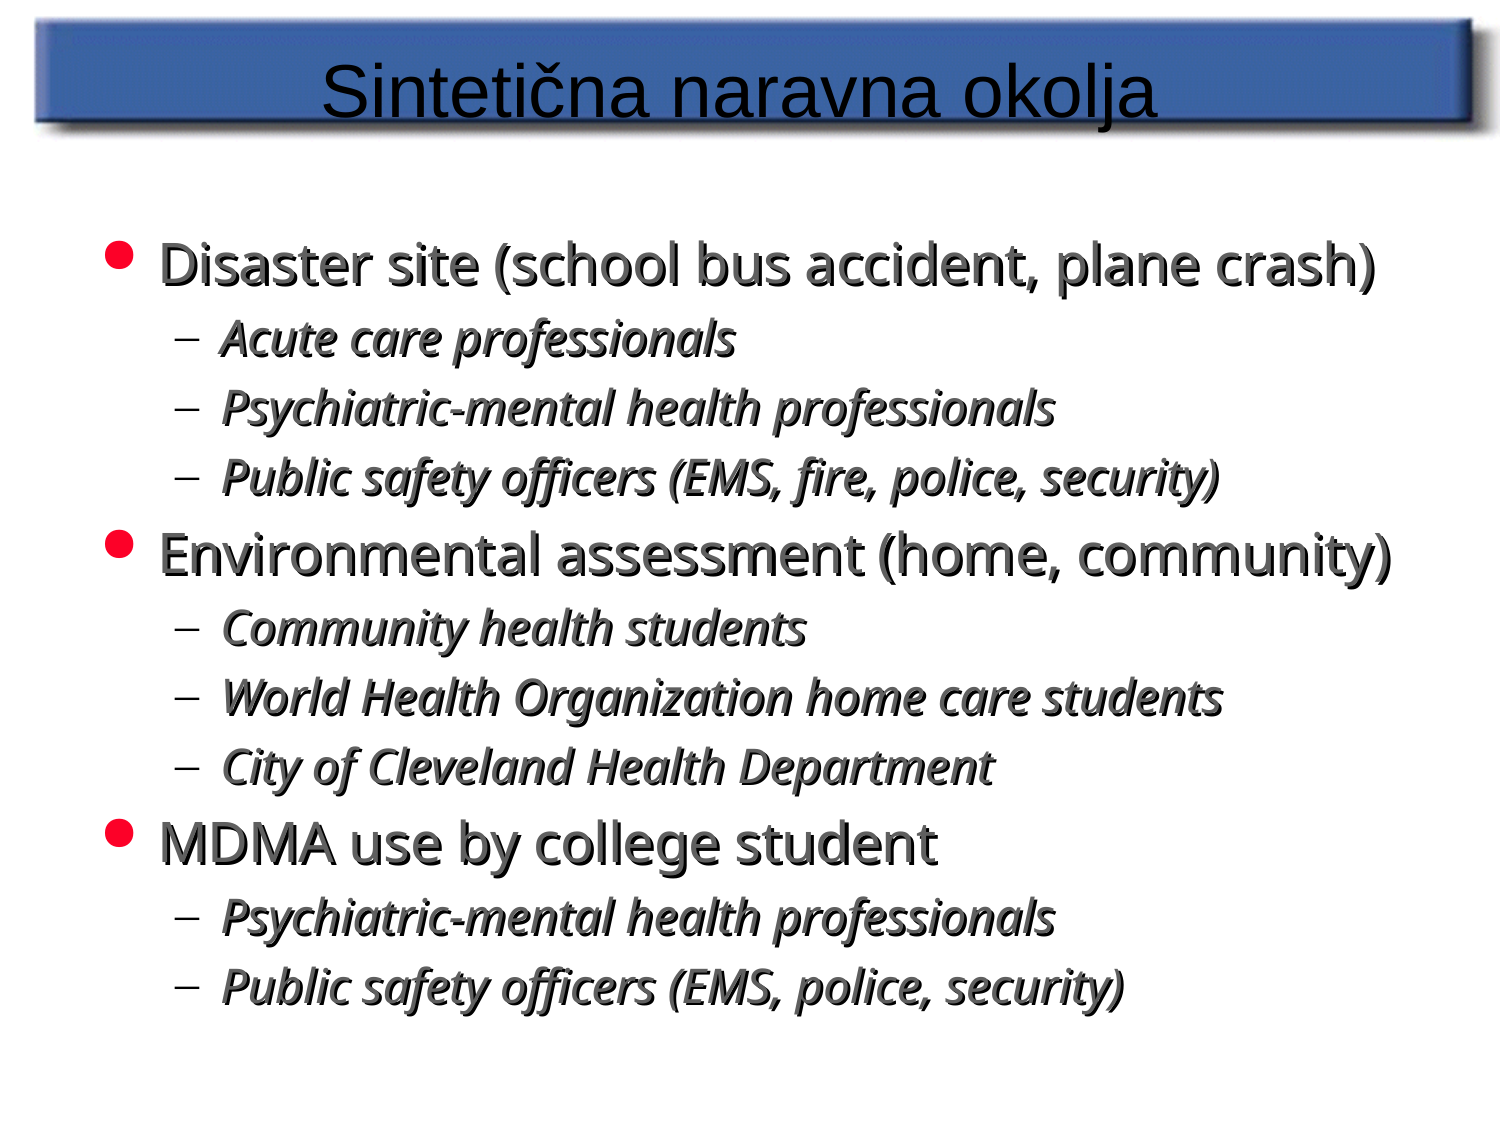

Sintetična naravna okolja
Disaster site (school bus accident, plane crash)
Acute care professionals
Psychiatric-mental health professionals
Public safety officers (EMS, fire, police, security)
Environmental assessment (home, community)
Community health students
World Health Organization home care students
City of Cleveland Health Department
MDMA use by college student
Psychiatric-mental health professionals
Public safety officers (EMS, police, security)